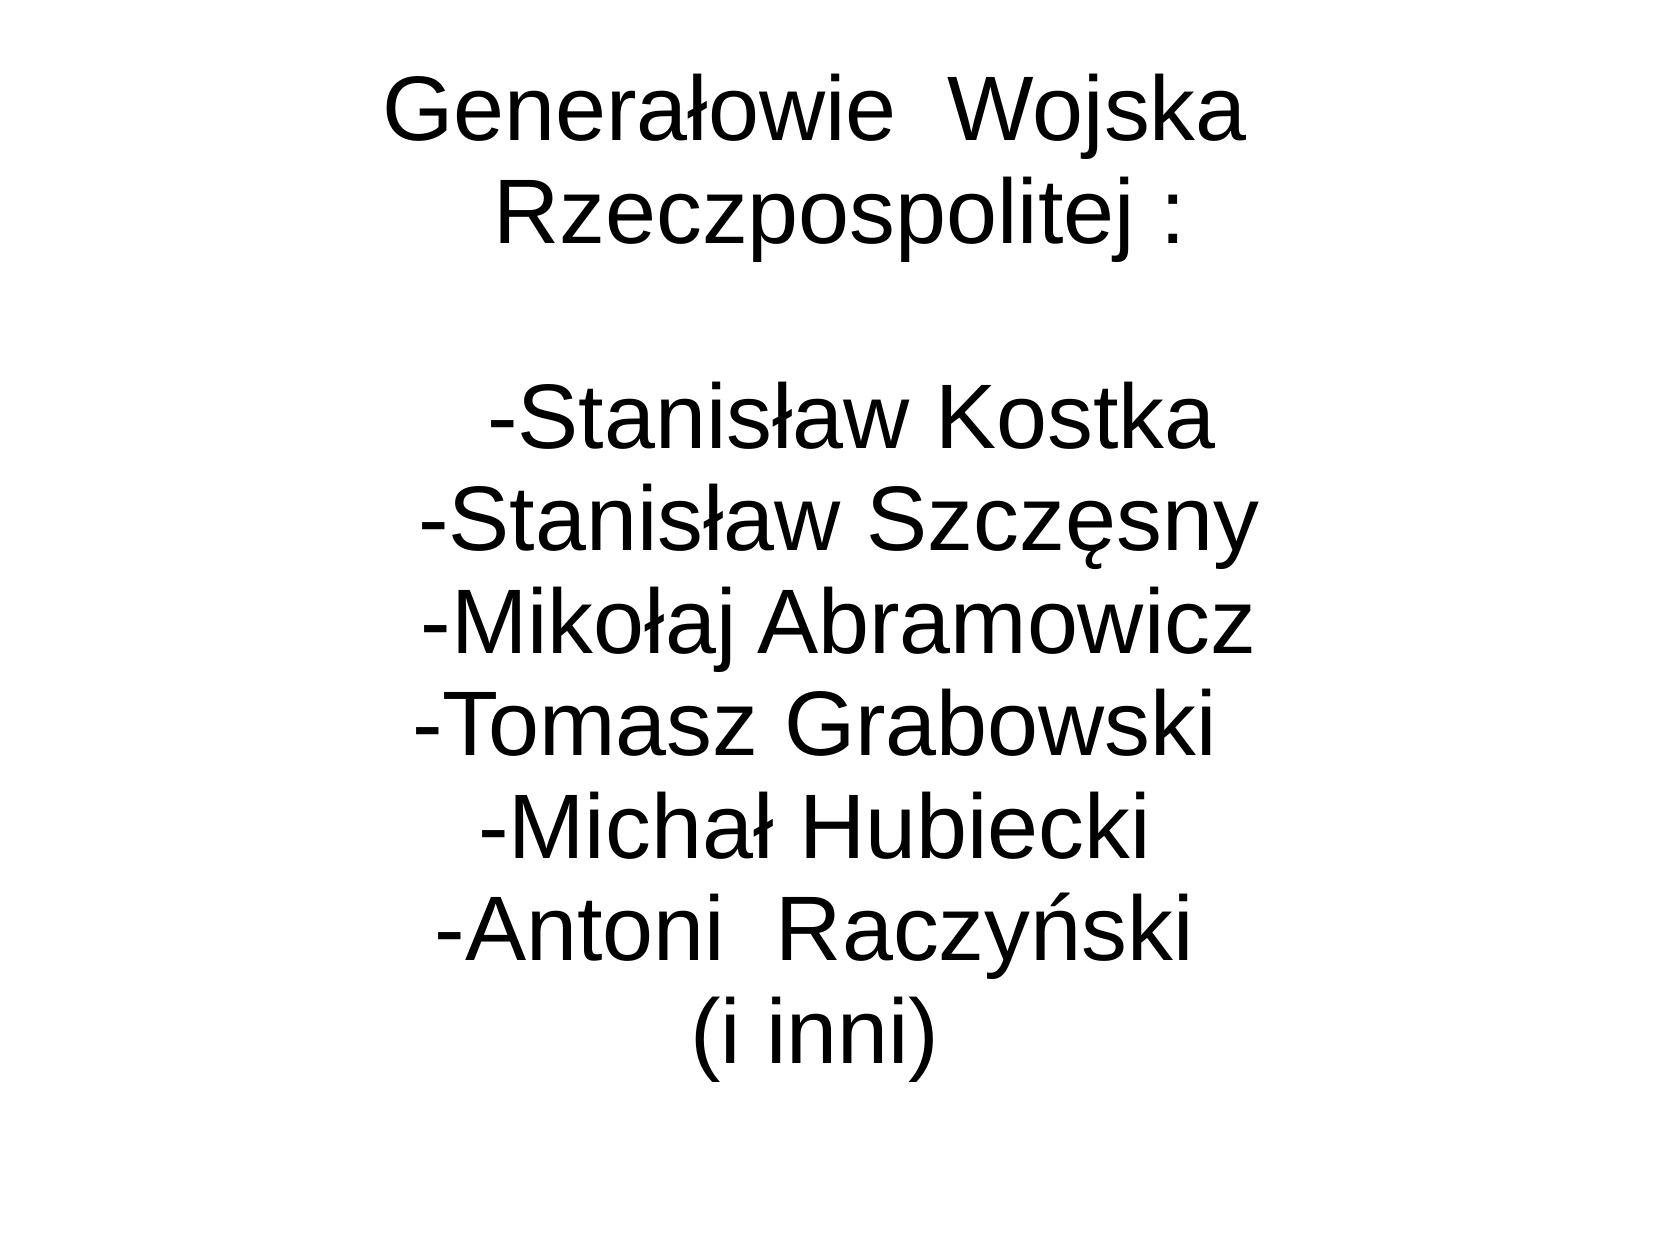

# Generałowie Wojska Rzeczpospolitej : -Stanisław Kostka -Stanisław Szczęsny -Mikołaj Abramowicz -Tomasz Grabowski -Michał Hubiecki -Antoni Raczyński (i inni)